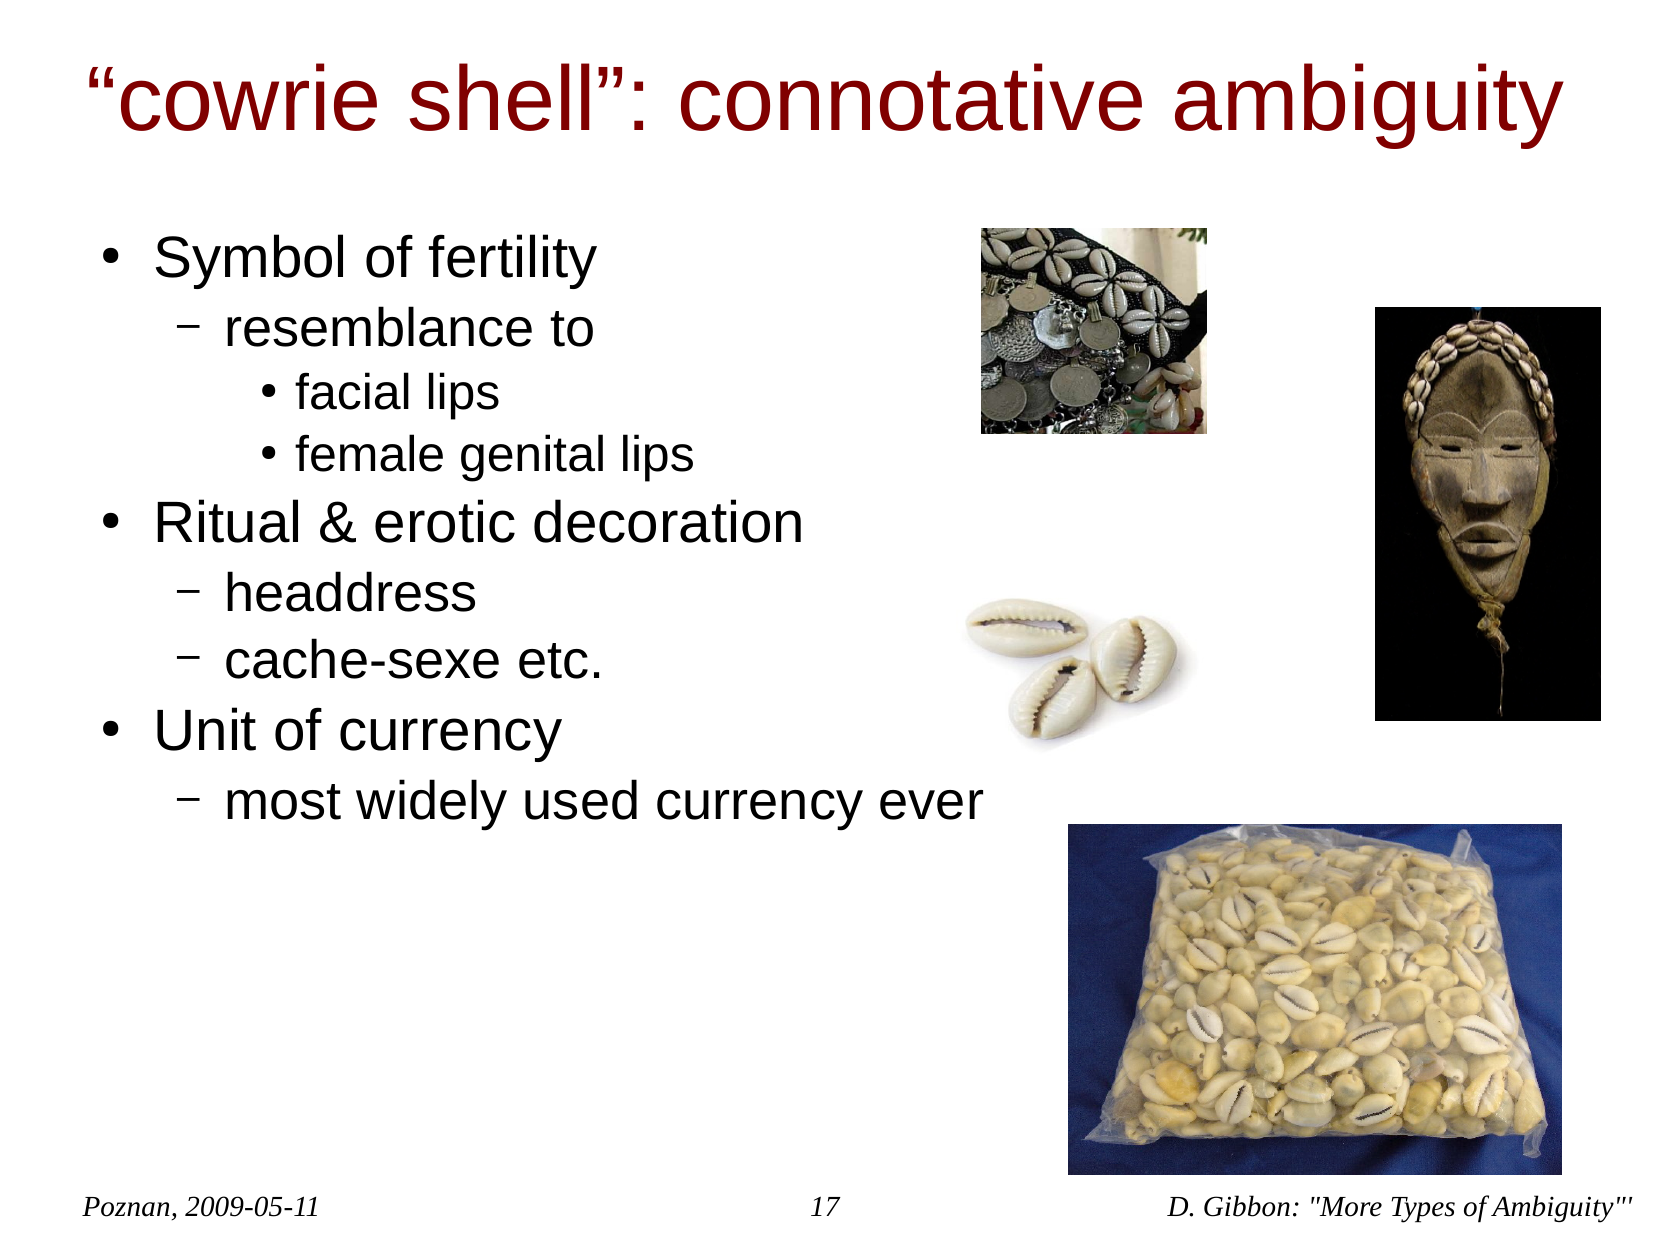

# “cowrie shell”: connotative ambiguity
Symbol of fertility
resemblance to
facial lips
female genital lips
Ritual & erotic decoration
headdress
cache-sexe etc.
Unit of currency
most widely used currency ever
Poznan, 2009-05-11
17
D. Gibbon: "More Types of Ambiguity"'